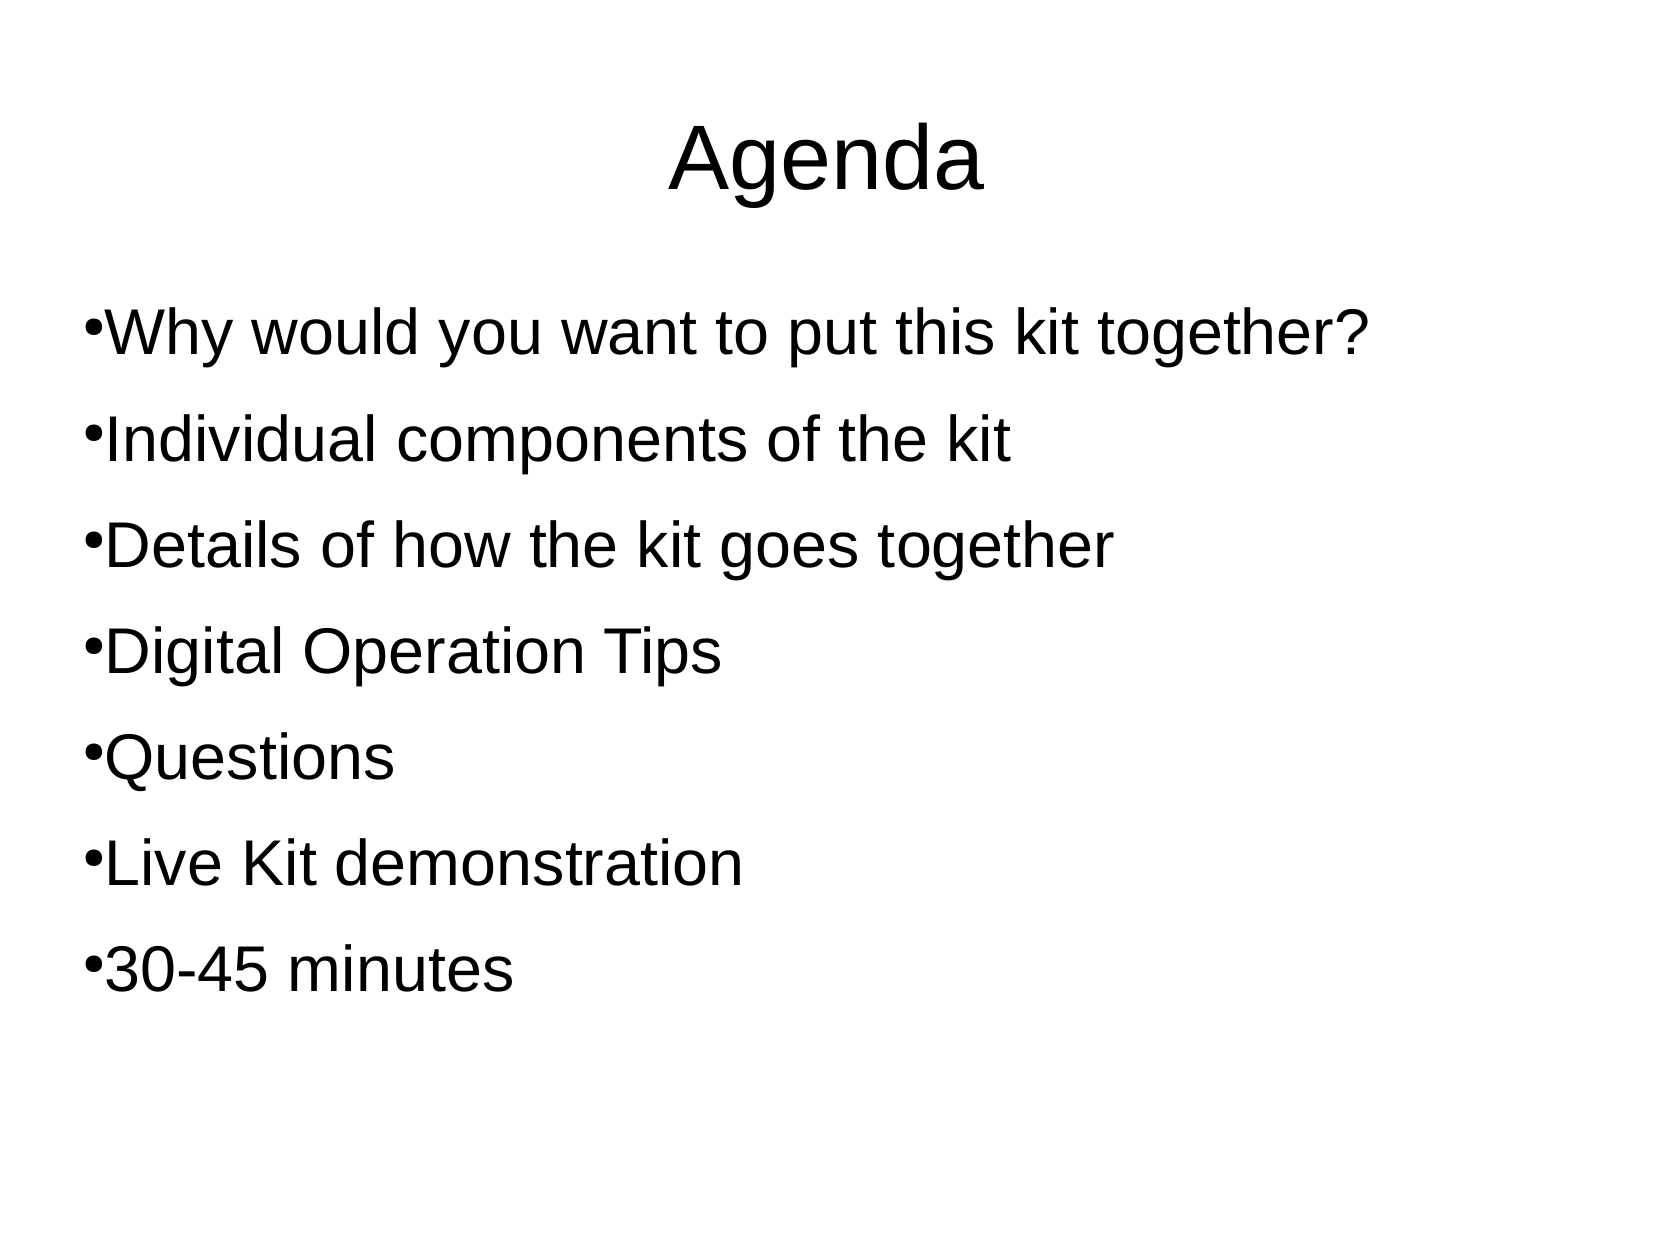

# Agenda
Why would you want to put this kit together?
Individual components of the kit
Details of how the kit goes together
Digital Operation Tips
Questions
Live Kit demonstration
30-45 minutes